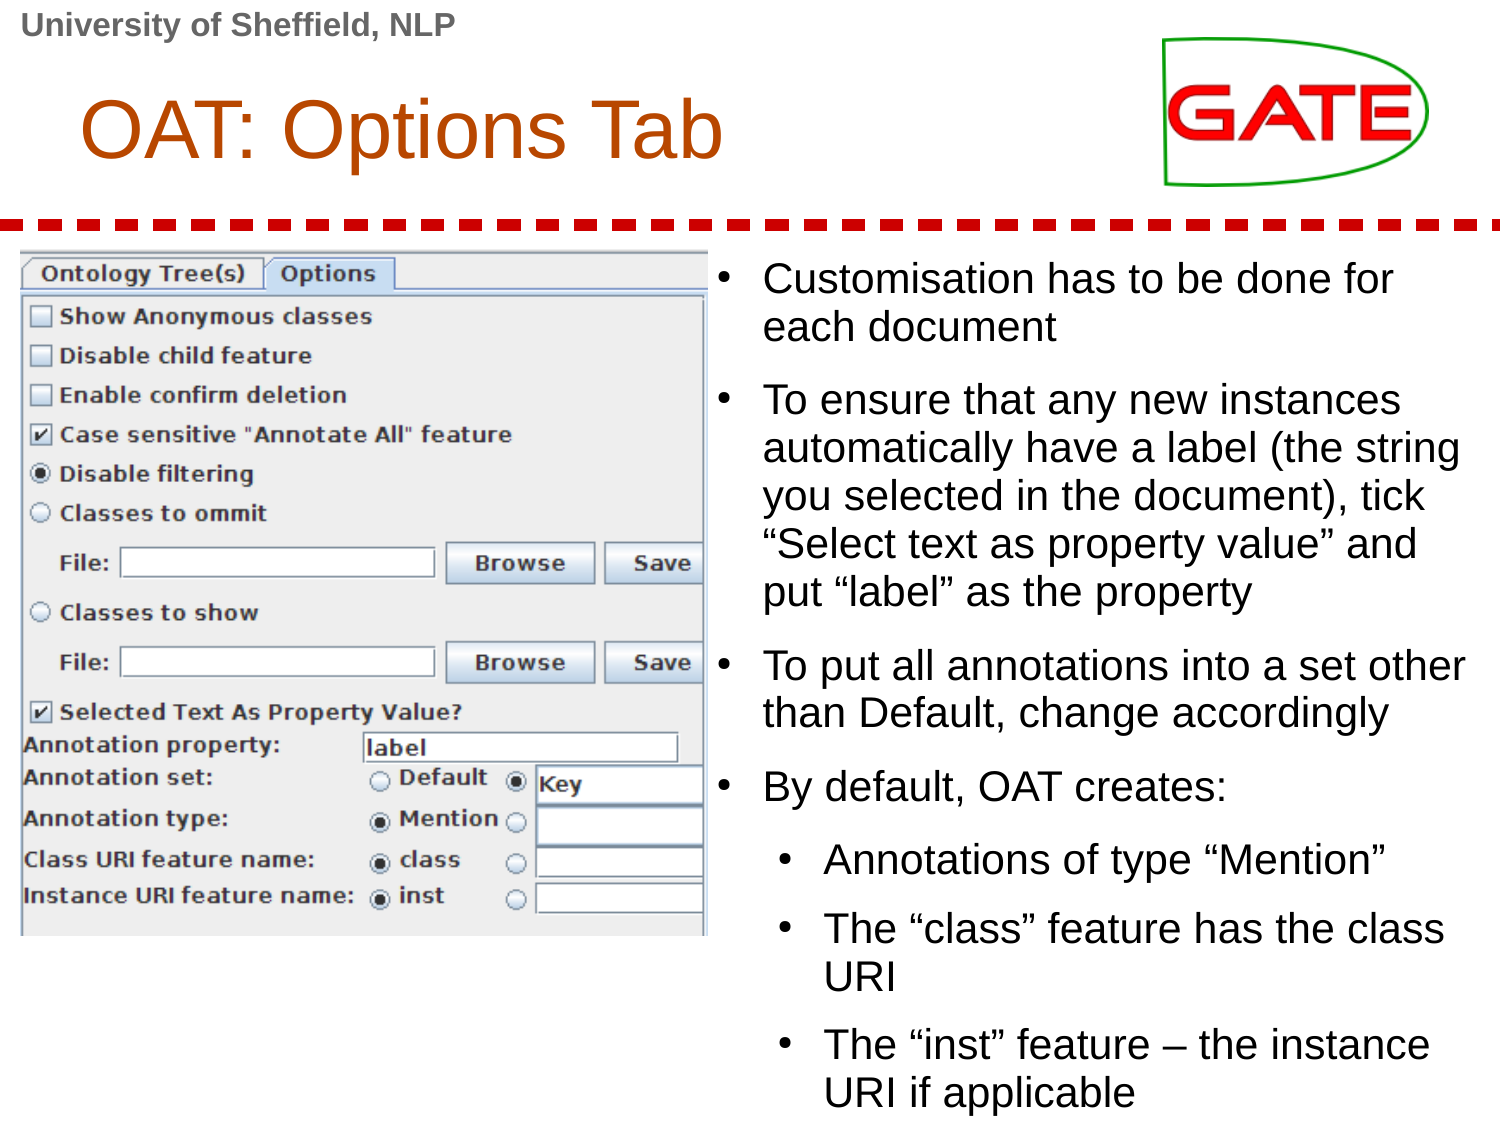

# OAT: Options Tab
Customisation has to be done for each document
To ensure that any new instances automatically have a label (the string you selected in the document), tick “Select text as property value” and put “label” as the property
To put all annotations into a set other than Default, change accordingly
By default, OAT creates:
Annotations of type “Mention”
The “class” feature has the class URI
The “inst” feature – the instance URI if applicable